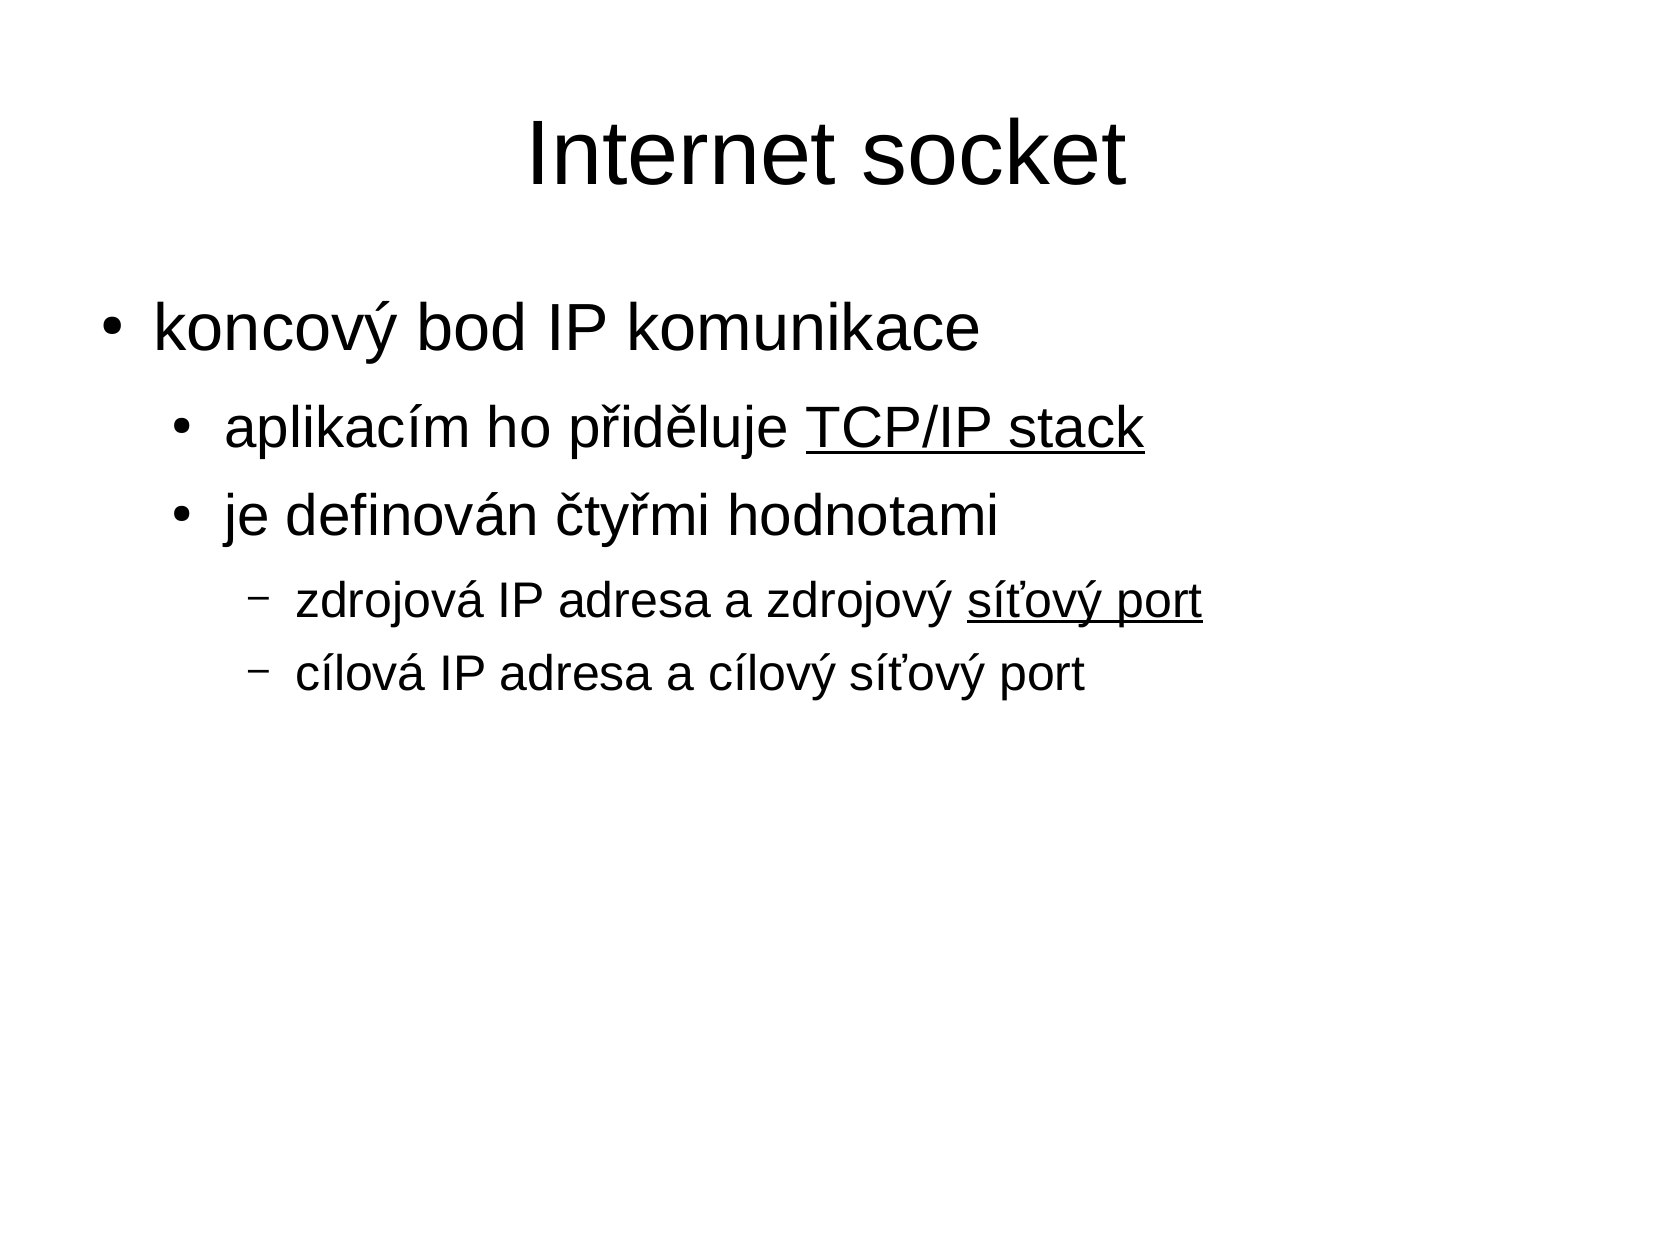

# Internet socket
koncový bod IP komunikace
aplikacím ho přiděluje TCP/IP stack
je definován čtyřmi hodnotami
zdrojová IP adresa a zdrojový síťový port
cílová IP adresa a cílový síťový port